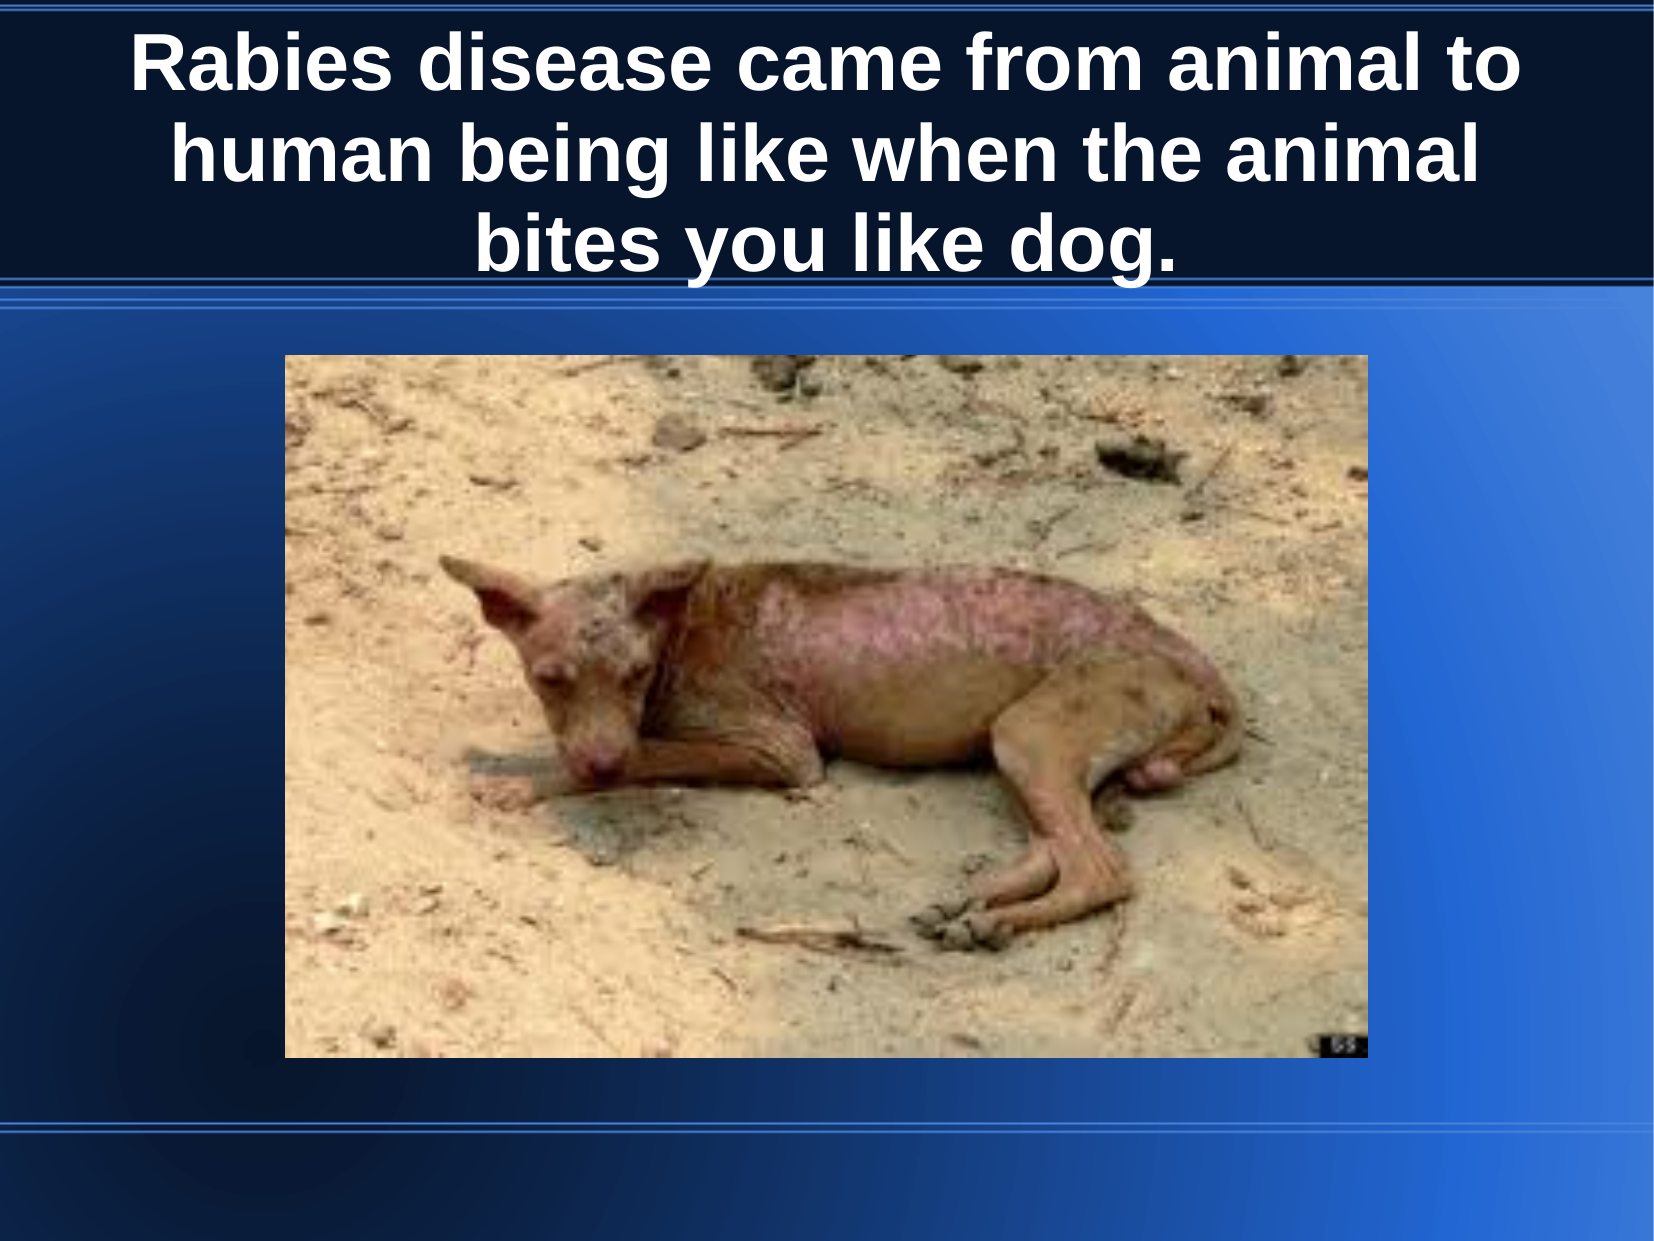

# Rabies disease came from animal to human being like when the animal bites you like dog.